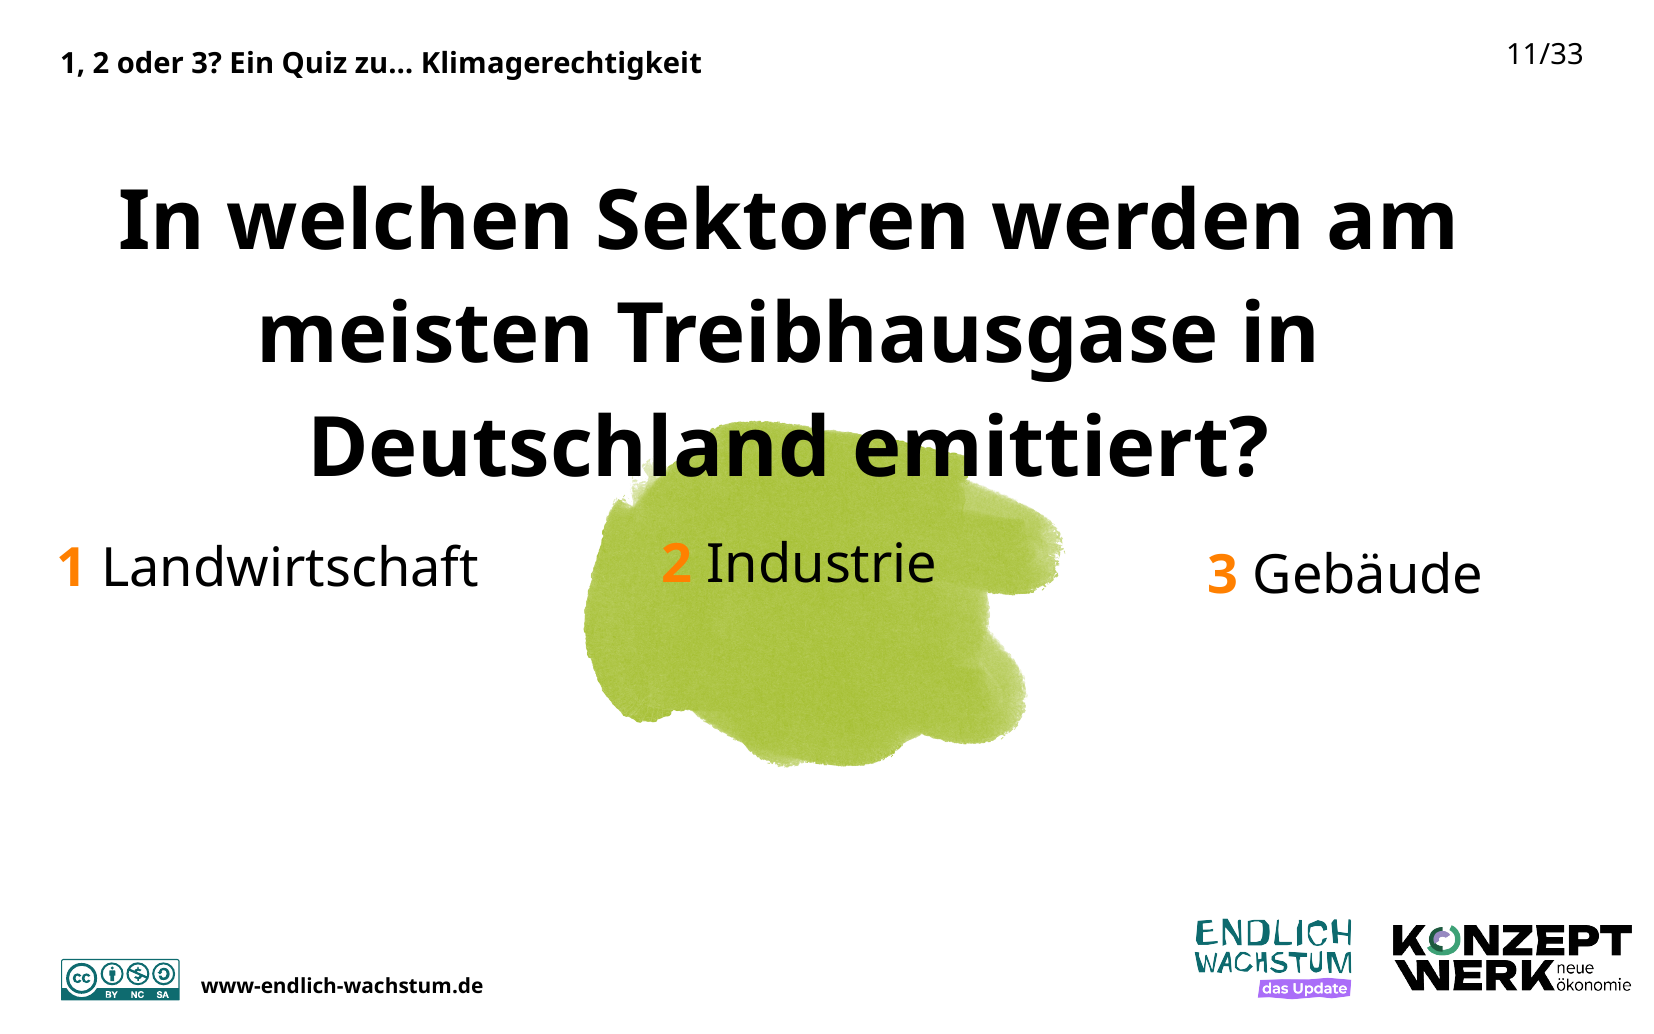

11
Quiz der Klimagerechtigkeit
# In welchen Sektoren werden am meisten Treibhausgase in Deutschland emittiert?
2 Industrie
1 Landwirtschaft
3 Gebäude